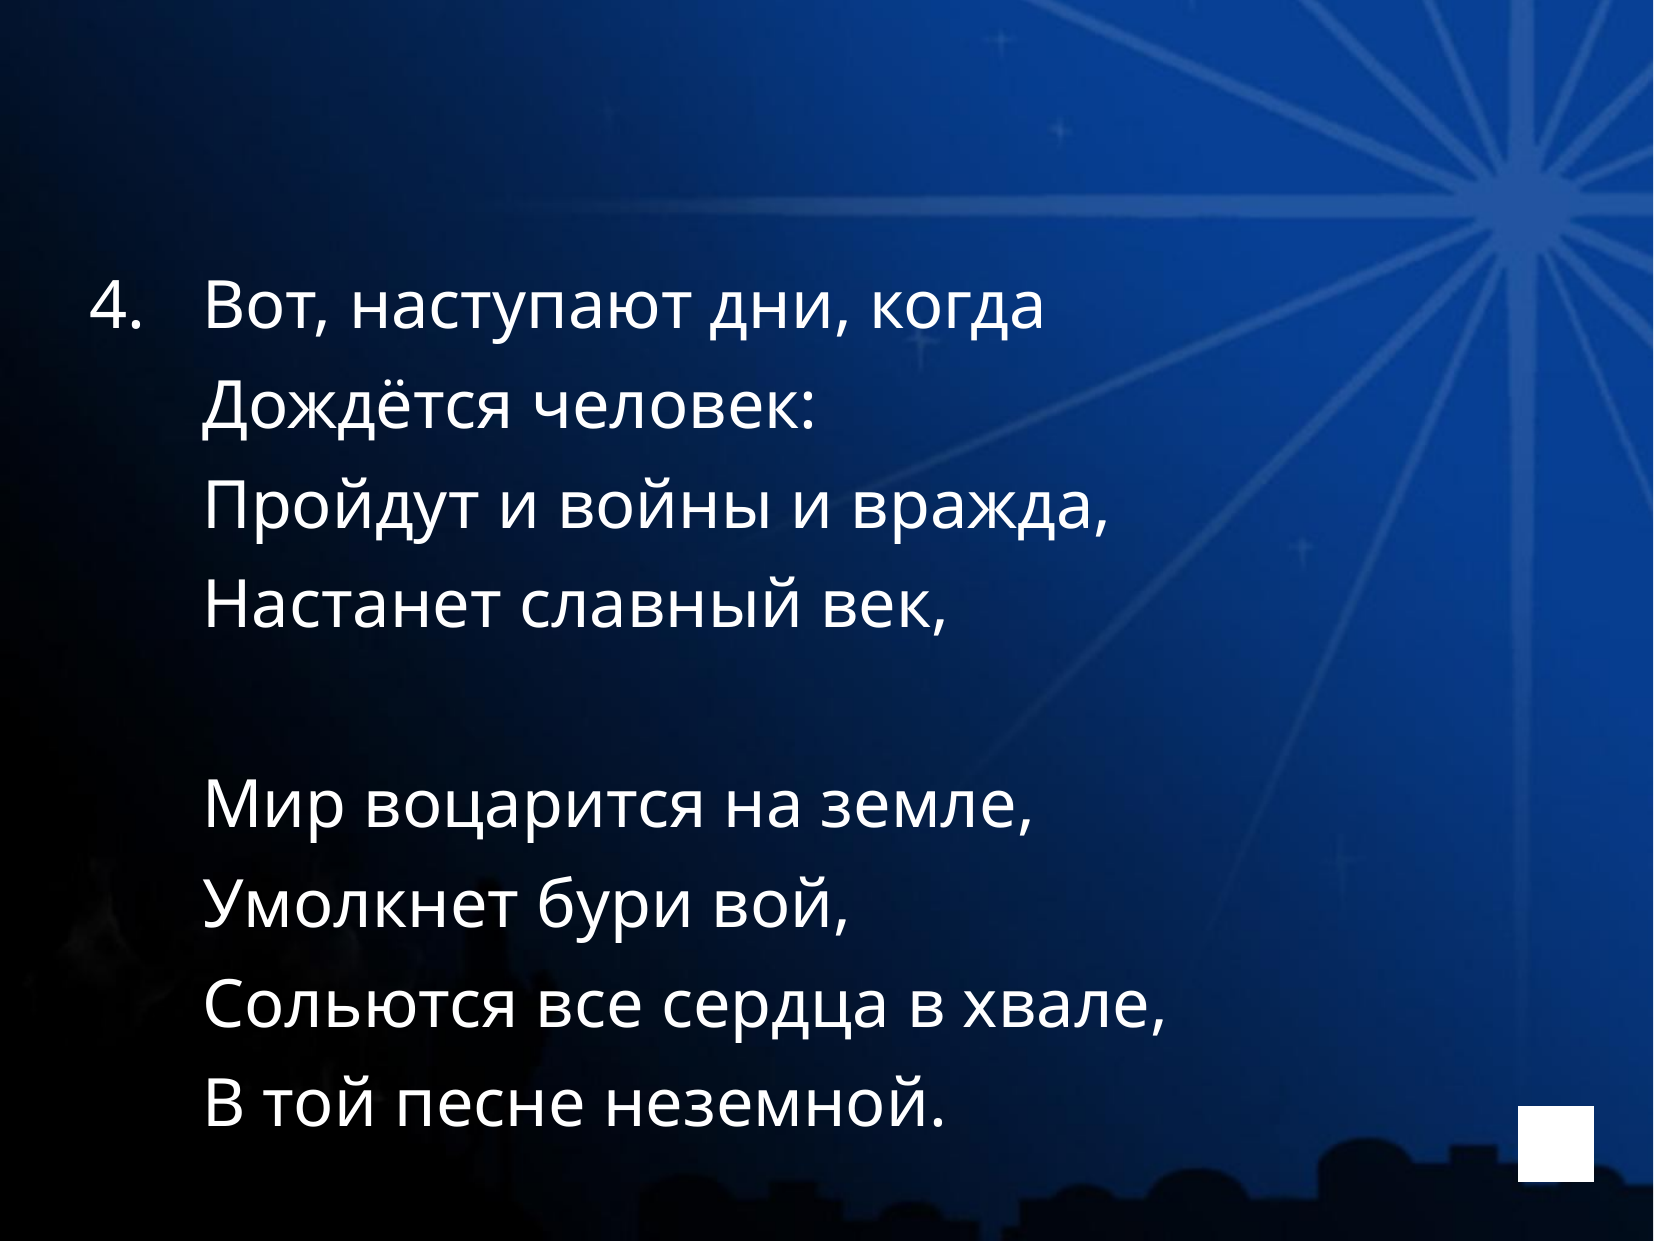

4.	Вот, наступают дни, когда
	Дождётся человек:
	Пройдут и войны и вражда,
	Настанет славный век,
	Мир воцарится на земле,
	Умолкнет бури вой,
	Сольются все сердца в хвале,
	В той песне неземной.